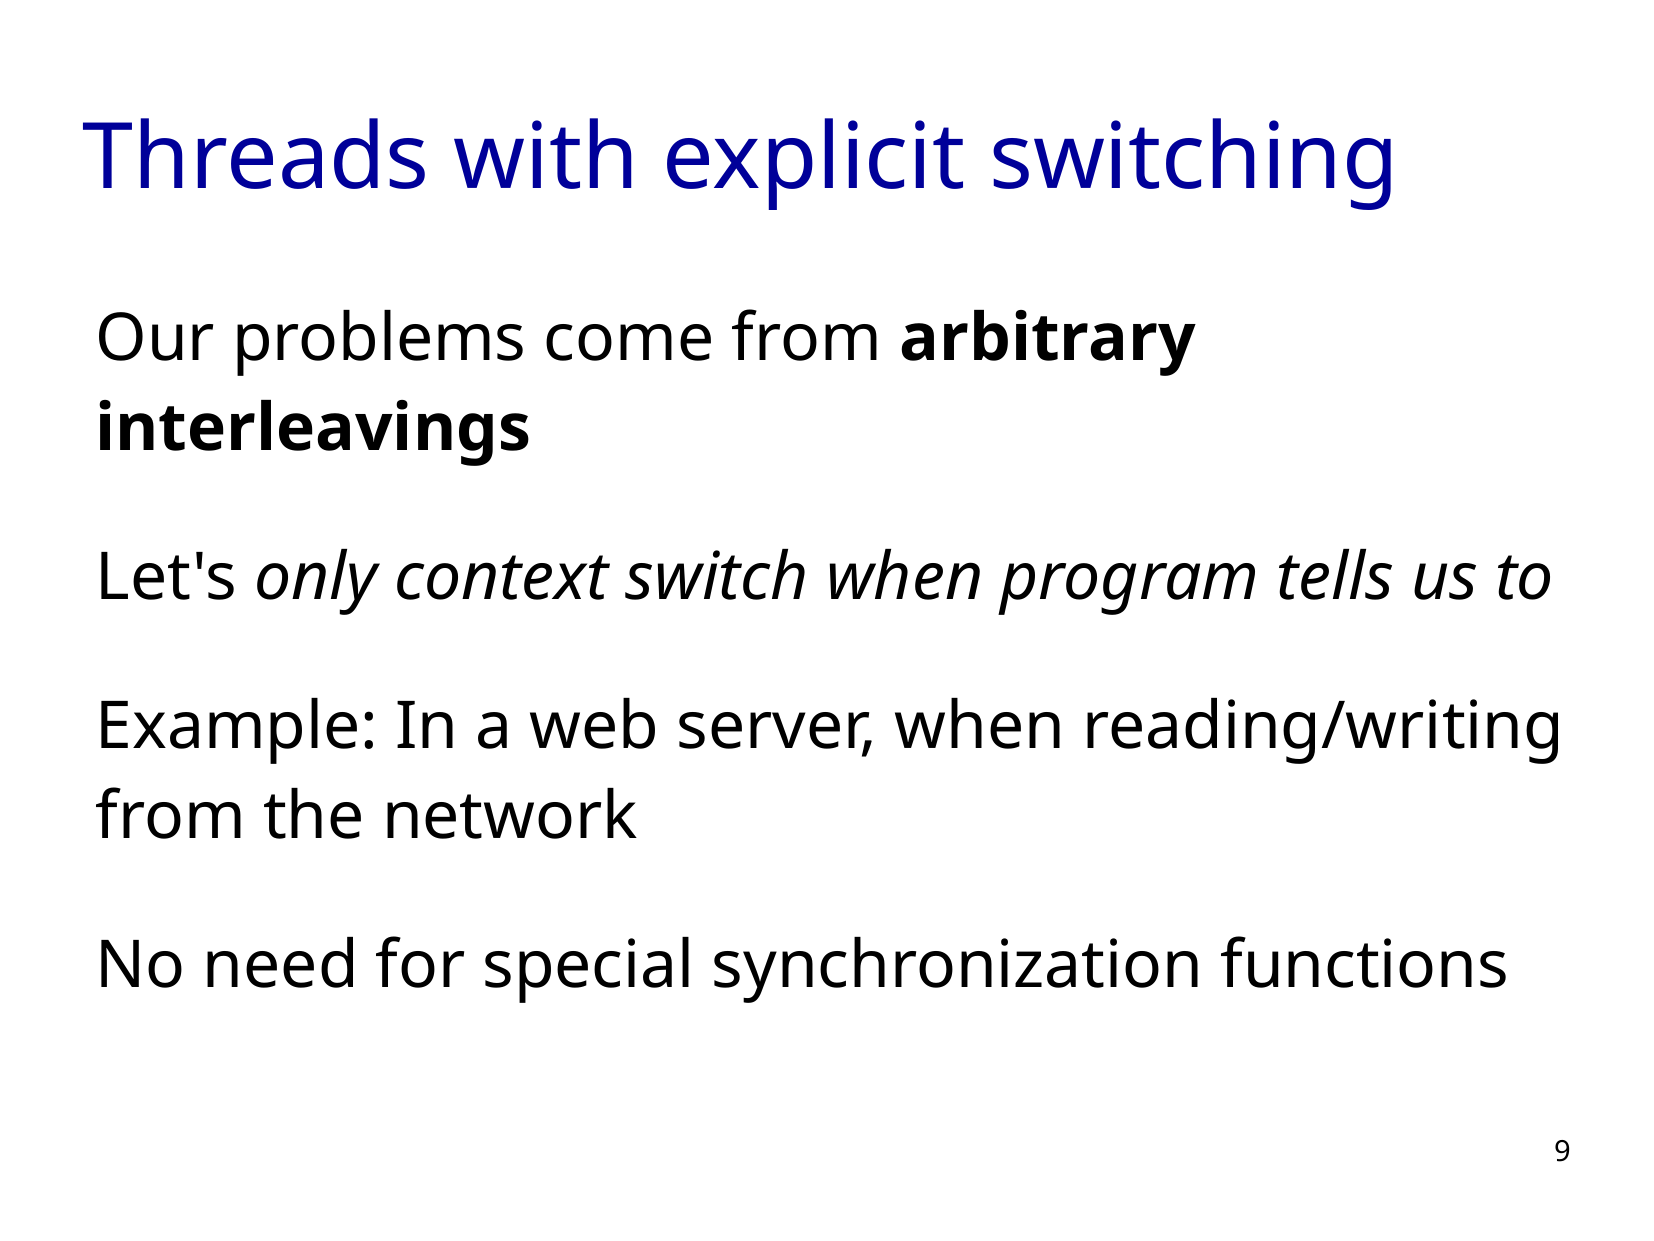

# Threads with explicit switching
Our problems come from arbitrary interleavings
Let's only context switch when program tells us to
Example: In a web server, when reading/writing from the network
No need for special synchronization functions
9